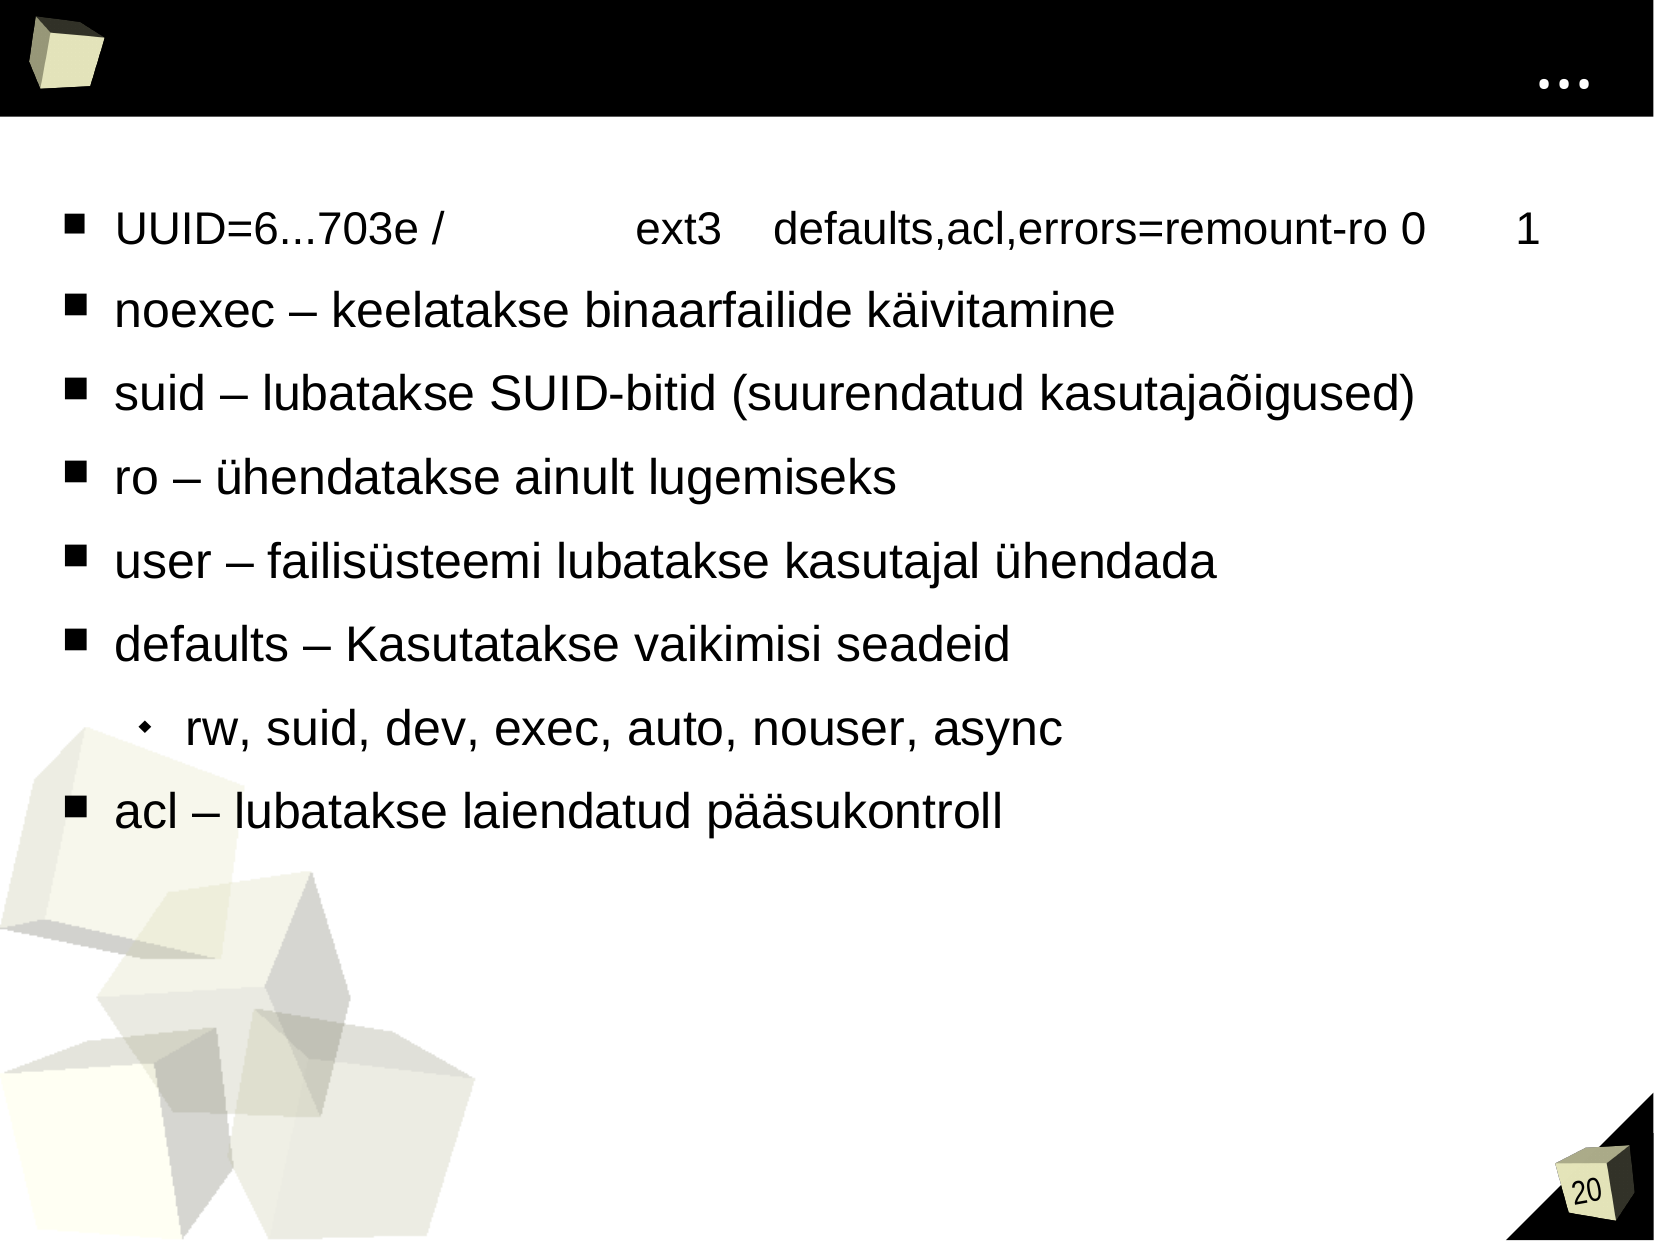

# ...
UUID=6...703e / ext3 defaults,acl,errors=remount-ro 0 1
noexec – keelatakse binaarfailide käivitamine
suid – lubatakse SUID-bitid (suurendatud kasutajaõigused)
ro – ühendatakse ainult lugemiseks
user – failisüsteemi lubatakse kasutajal ühendada
defaults – Kasutatakse vaikimisi seadeid
rw, suid, dev, exec, auto, nouser, async
acl – lubatakse laiendatud pääsukontroll